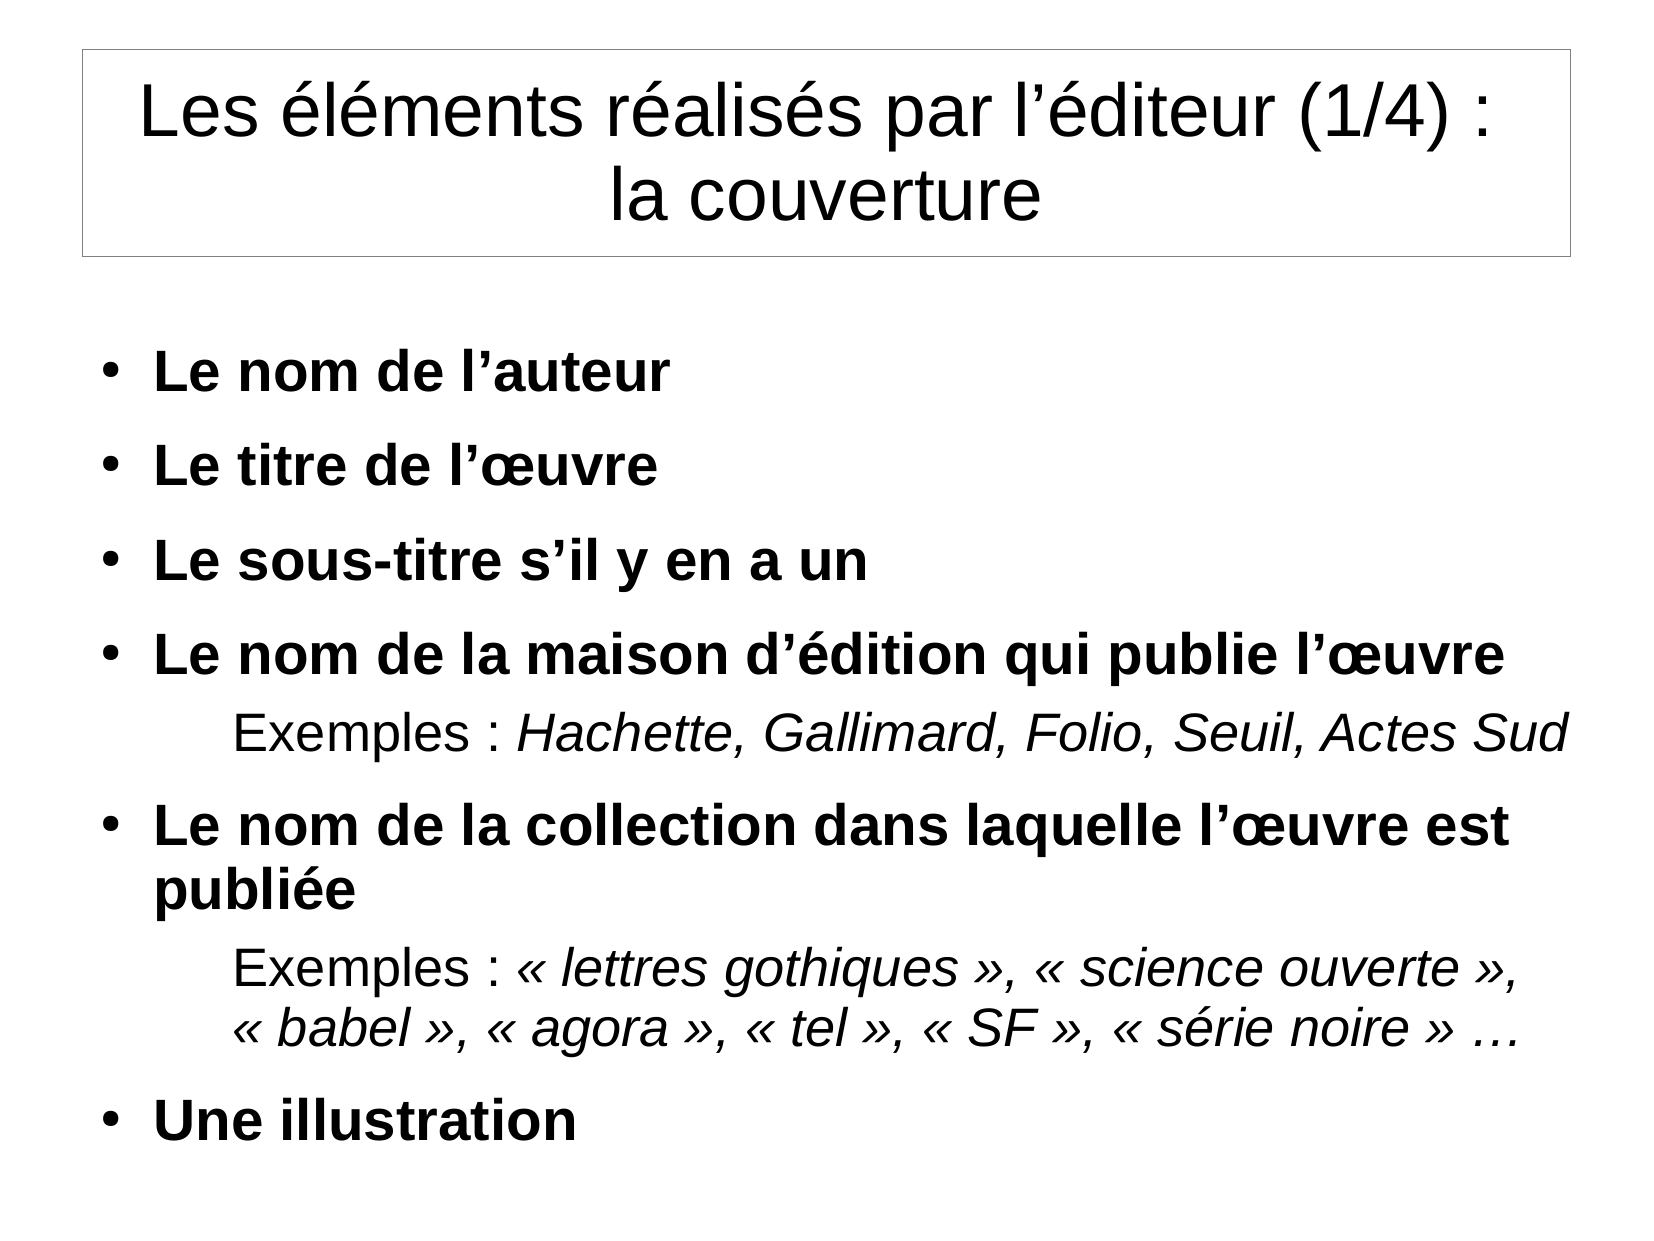

# Les éléments réalisés par l’éditeur (1/4) : la couverture
Le nom de l’auteur
Le titre de l’œuvre
Le sous-titre s’il y en a un
Le nom de la maison d’édition qui publie l’œuvre
Exemples : Hachette, Gallimard, Folio, Seuil, Actes Sud
Le nom de la collection dans laquelle l’œuvre est publiée
Exemples : « lettres gothiques », « science ouverte », « babel », « agora », « tel », « SF », « série noire » …
Une illustration